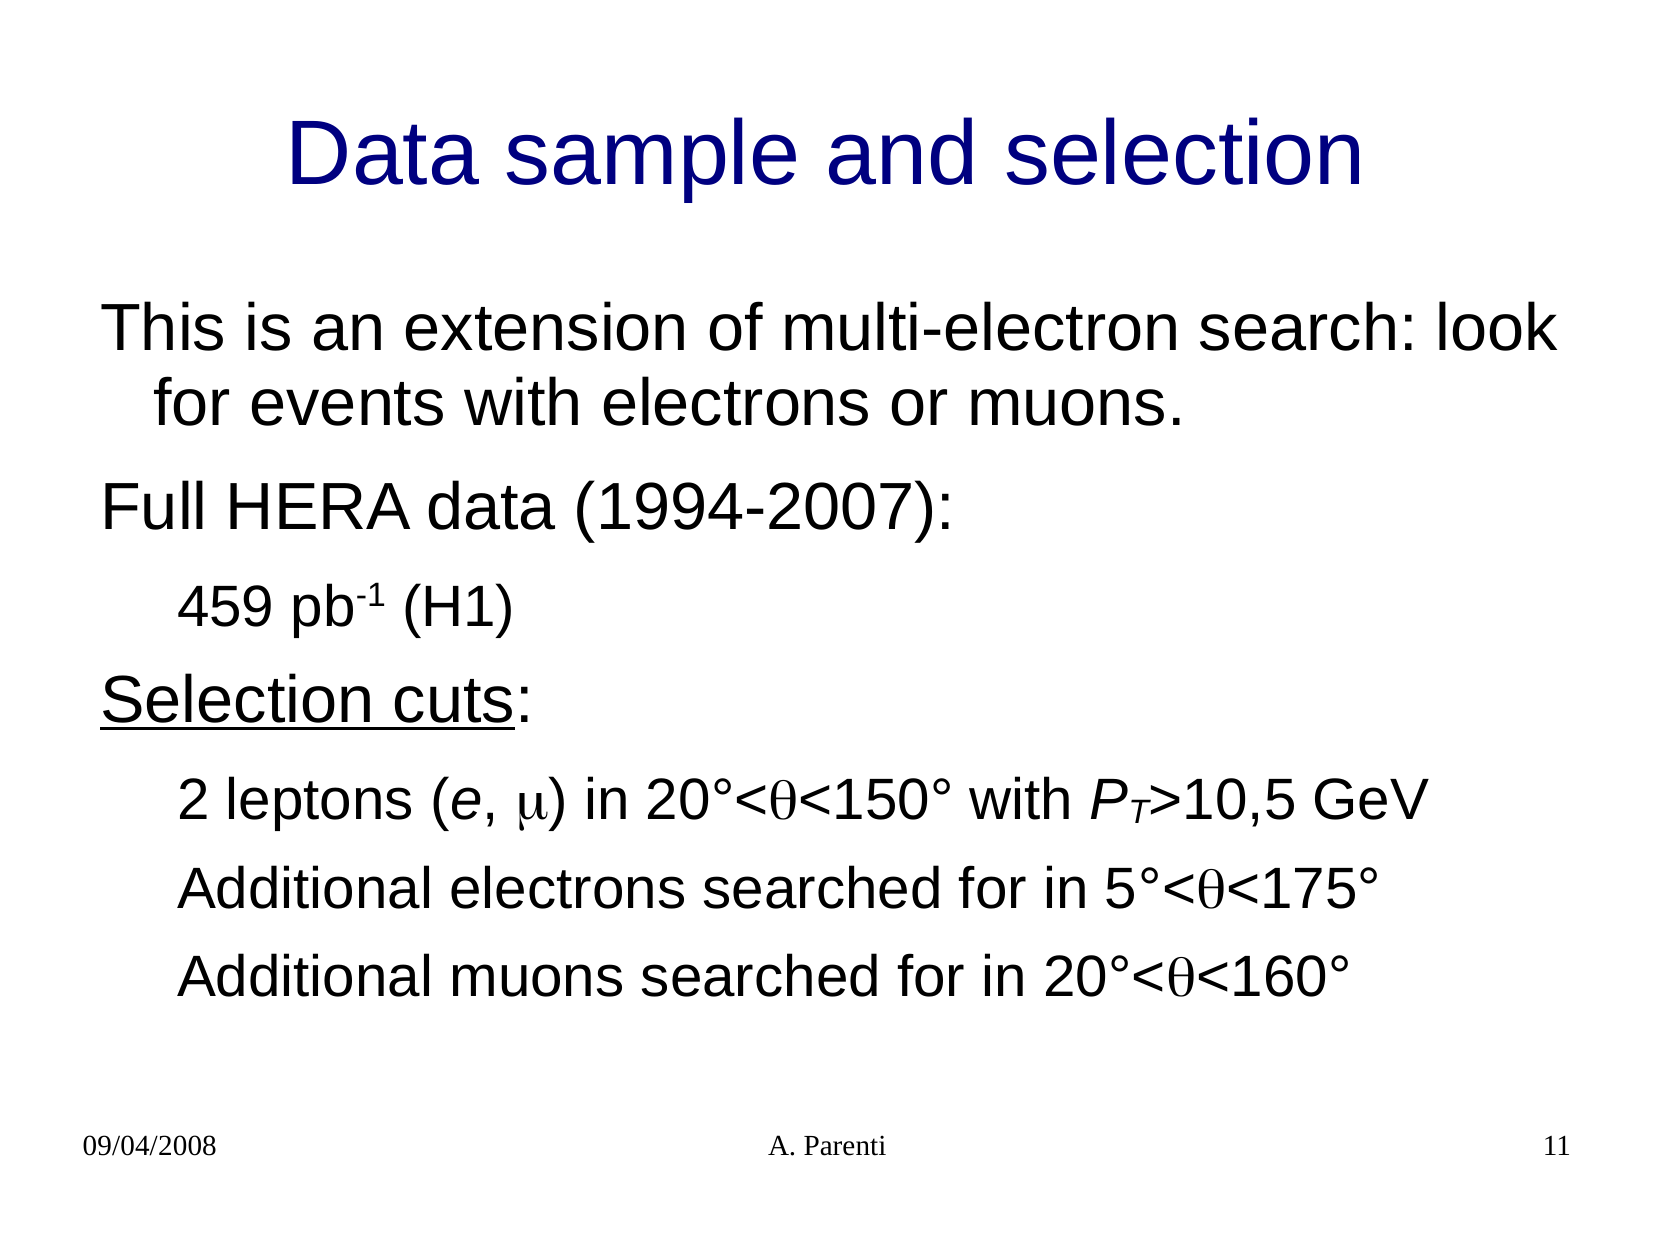

# Data sample and selection
This is an extension of multi-electron search: look for events with electrons or muons.
Full HERA data (1994-2007):
459 pb-1 (H1)
Selection cuts:
2 leptons (e, m) in 20°<q<150° with PT>10,5 GeV
Additional electrons searched for in 5°<q<175°
Additional muons searched for in 20°<q<160°
09/04/2008
A. Parenti
11